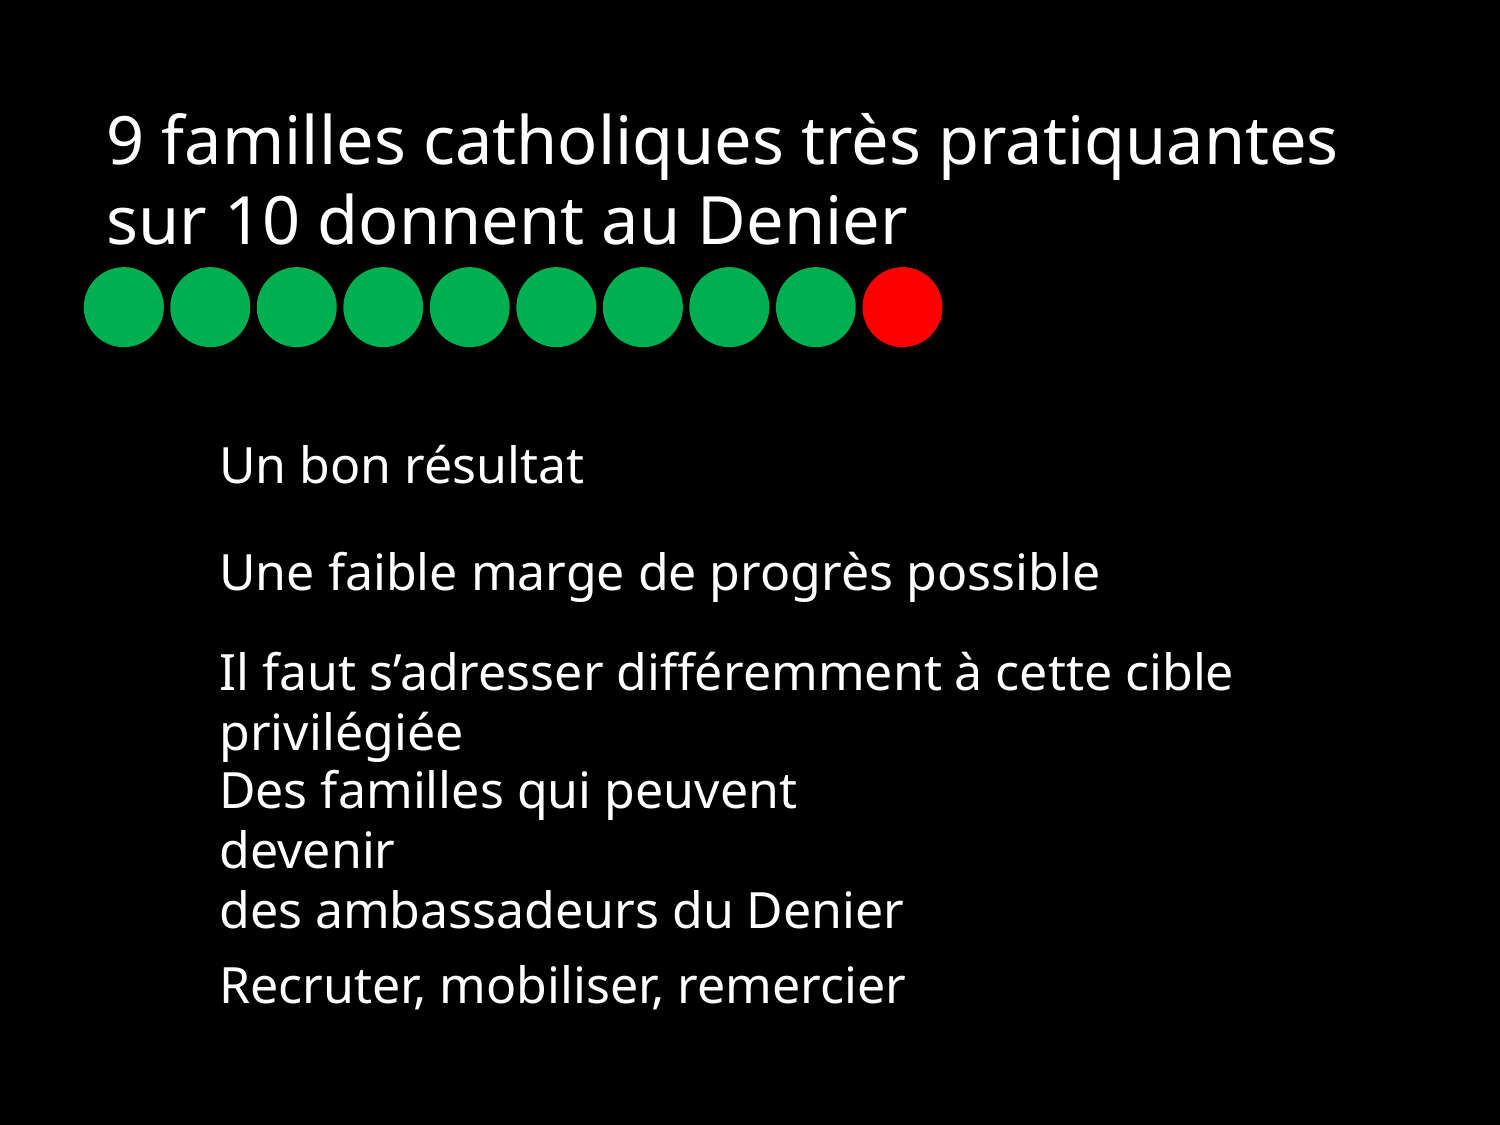

9 familles catholiques très pratiquantes sur 10 donnent au Denier
Un bon résultat
Une faible marge de progrès possible
Il faut s’adresser différemment à cette cible privilégiée
Des familles qui peuvent devenir
des ambassadeurs du Denier
Recruter, mobiliser, remercier